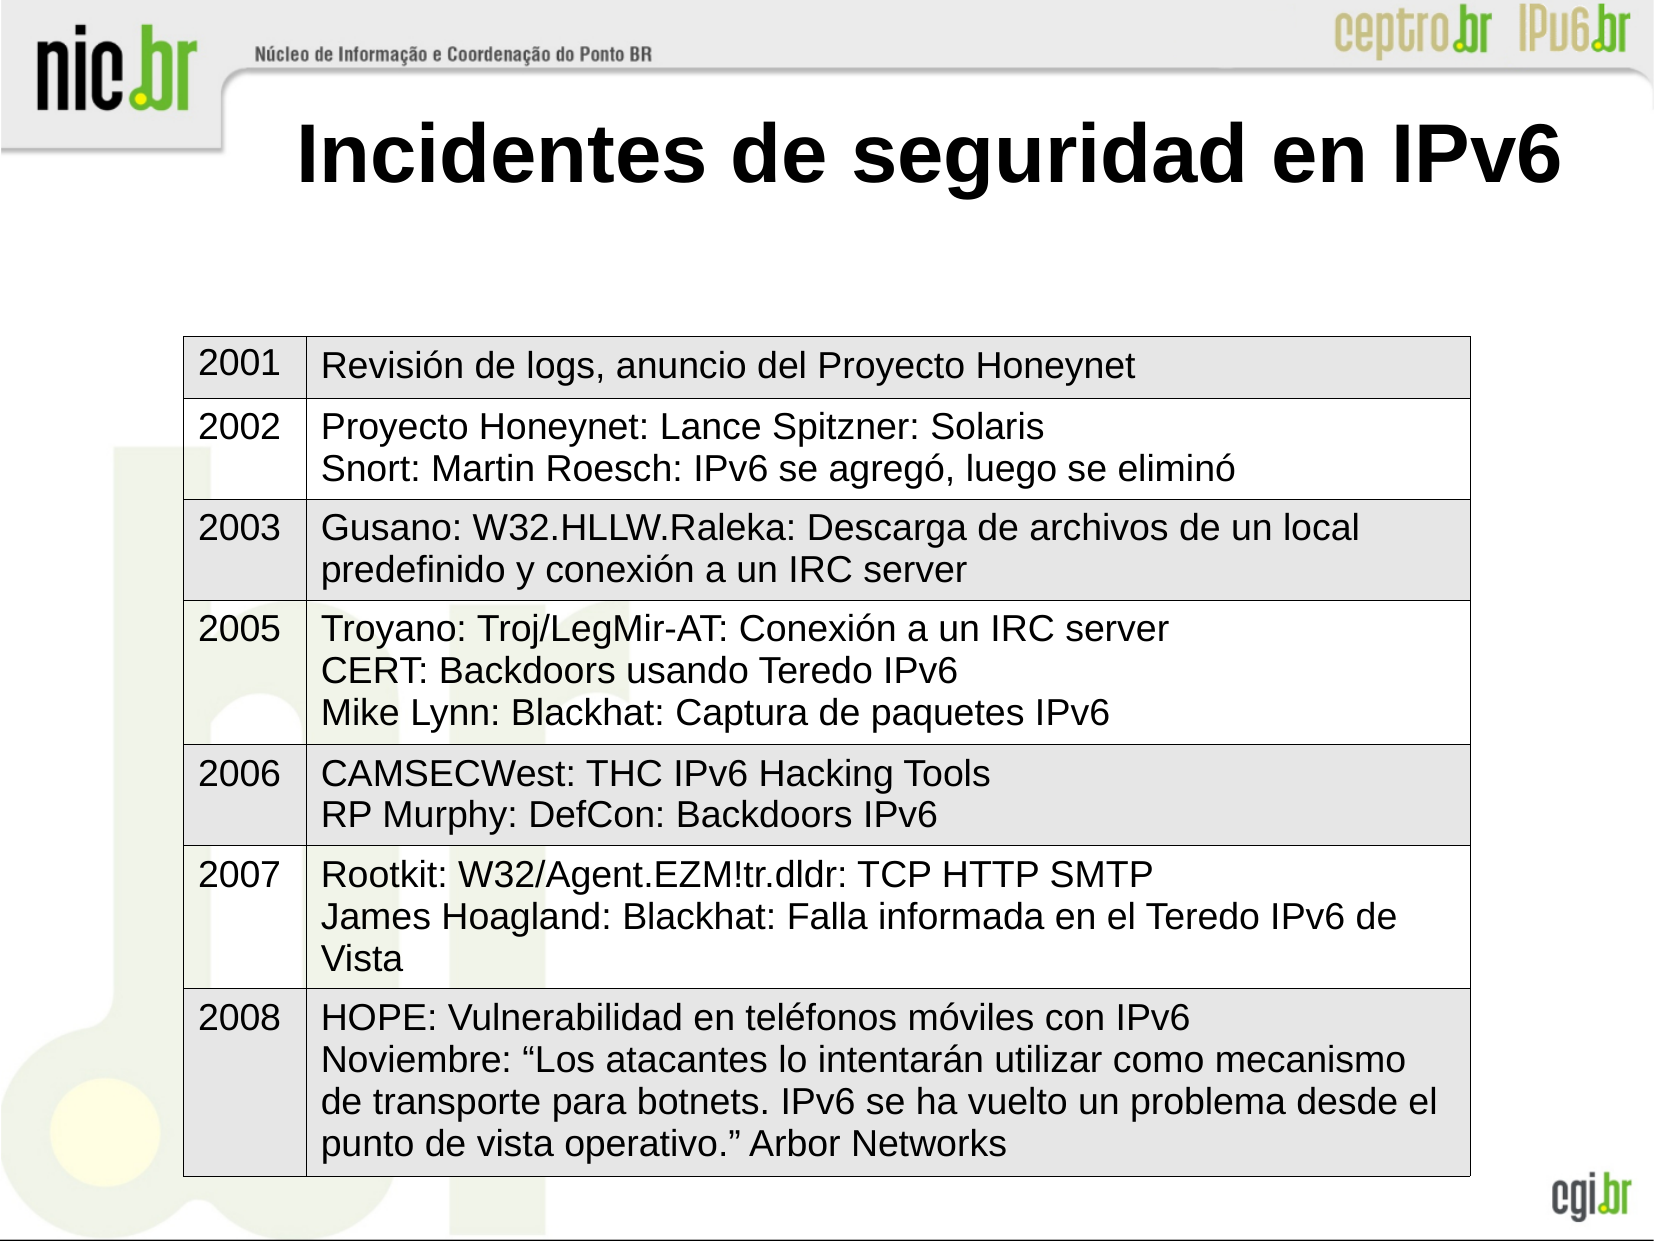

Incidentes de seguridad en IPv6
| 2001 | Revisión de logs, anuncio del Proyecto Honeynet |
| --- | --- |
| 2002 | Proyecto Honeynet: Lance Spitzner: Solaris Snort: Martin Roesch: IPv6 se agregó, luego se eliminó |
| 2003 | Gusano: W32.HLLW.Raleka: Descarga de archivos de un local predefinido y conexión a un IRC server |
| 2005 | Troyano: Troj/LegMir-AT: Conexión a un IRC server CERT: Backdoors usando Teredo IPv6 Mike Lynn: Blackhat: Captura de paquetes IPv6 |
| 2006 | CAMSECWest: THC IPv6 Hacking Tools RP Murphy: DefCon: Backdoors IPv6 |
| 2007 | Rootkit: W32/Agent.EZM!tr.dldr: TCP HTTP SMTP James Hoagland: Blackhat: Falla informada en el Teredo IPv6 de Vista |
| 2008 | HOPE: Vulnerabilidad en teléfonos móviles con IPv6 Noviembre: “Los atacantes lo intentarán utilizar como mecanismo de transporte para botnets. IPv6 se ha vuelto un problema desde el punto de vista operativo.” Arbor Networks |